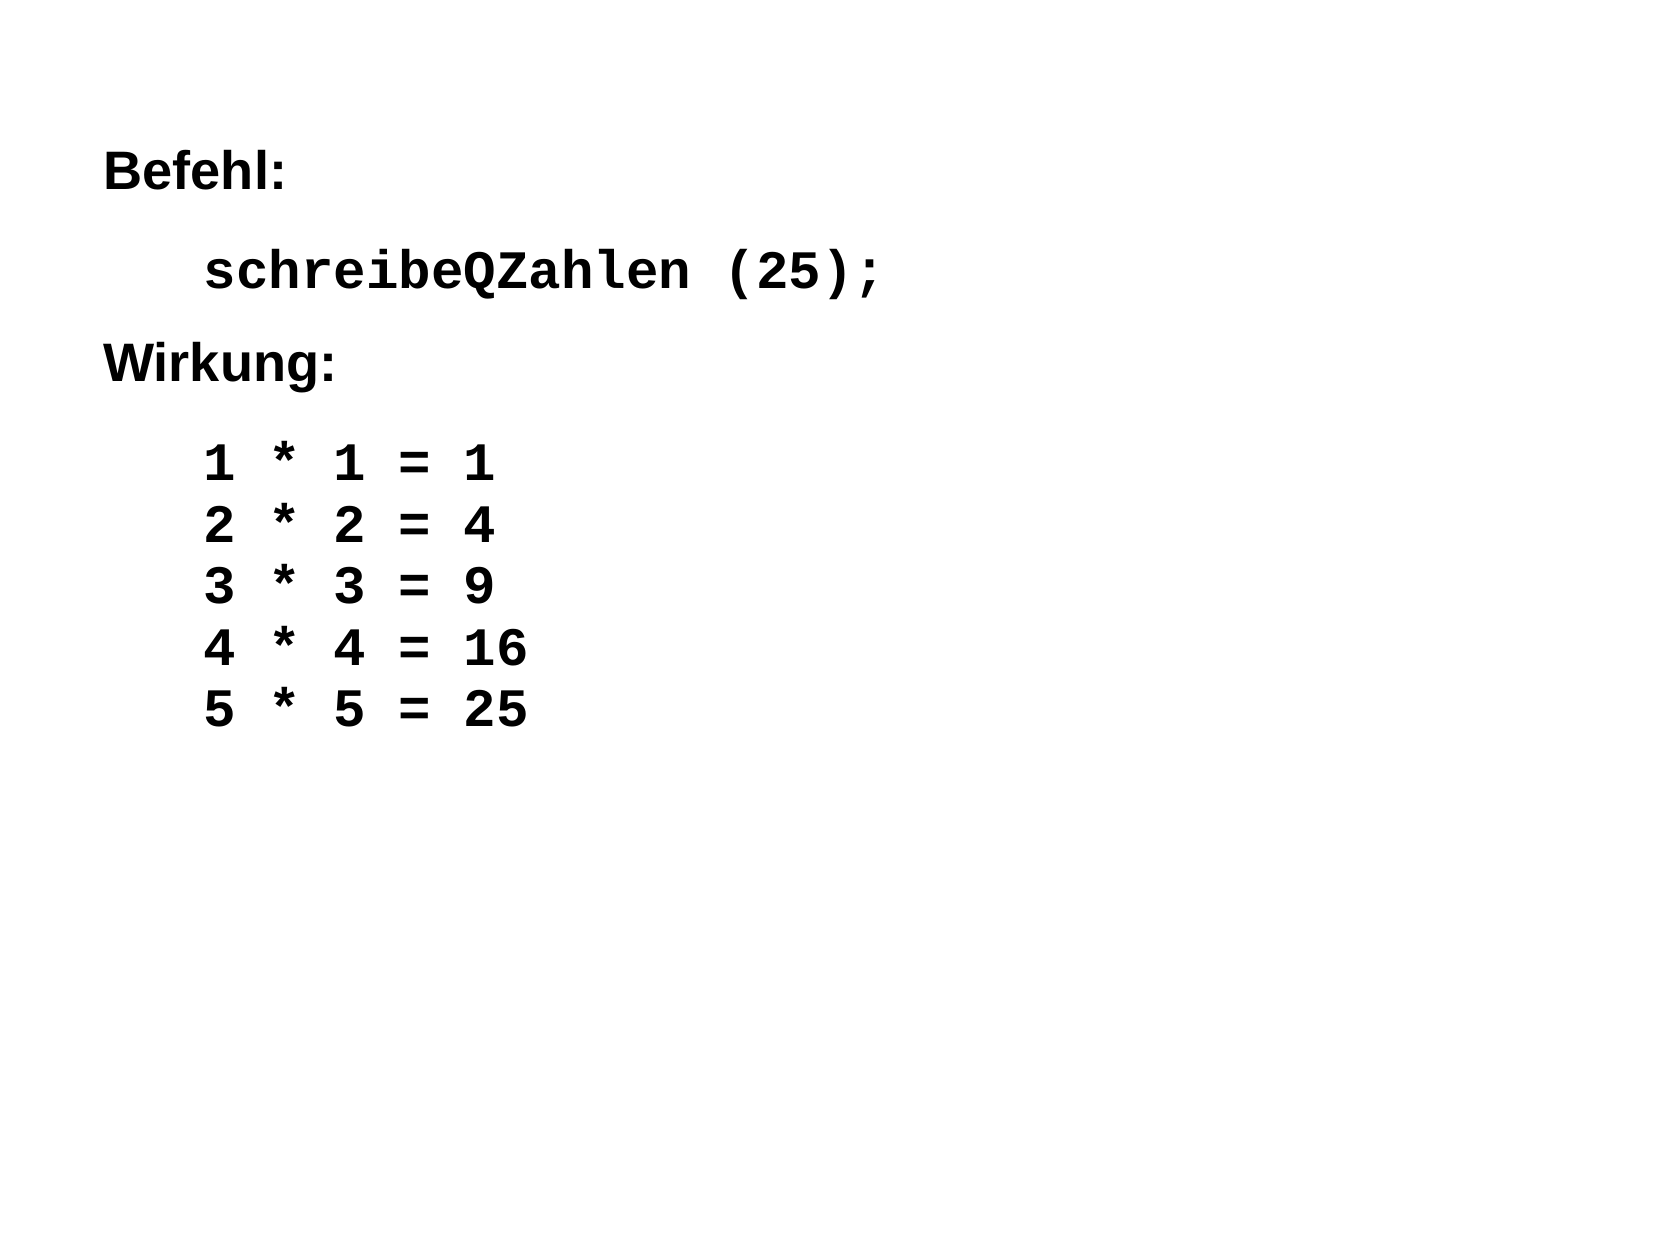

Befehl:
 schreibeQZahlen (25);
Wirkung:
 1 * 1 = 1
 2 * 2 = 4
 3 * 3 = 9
 4 * 4 = 16
 5 * 5 = 25